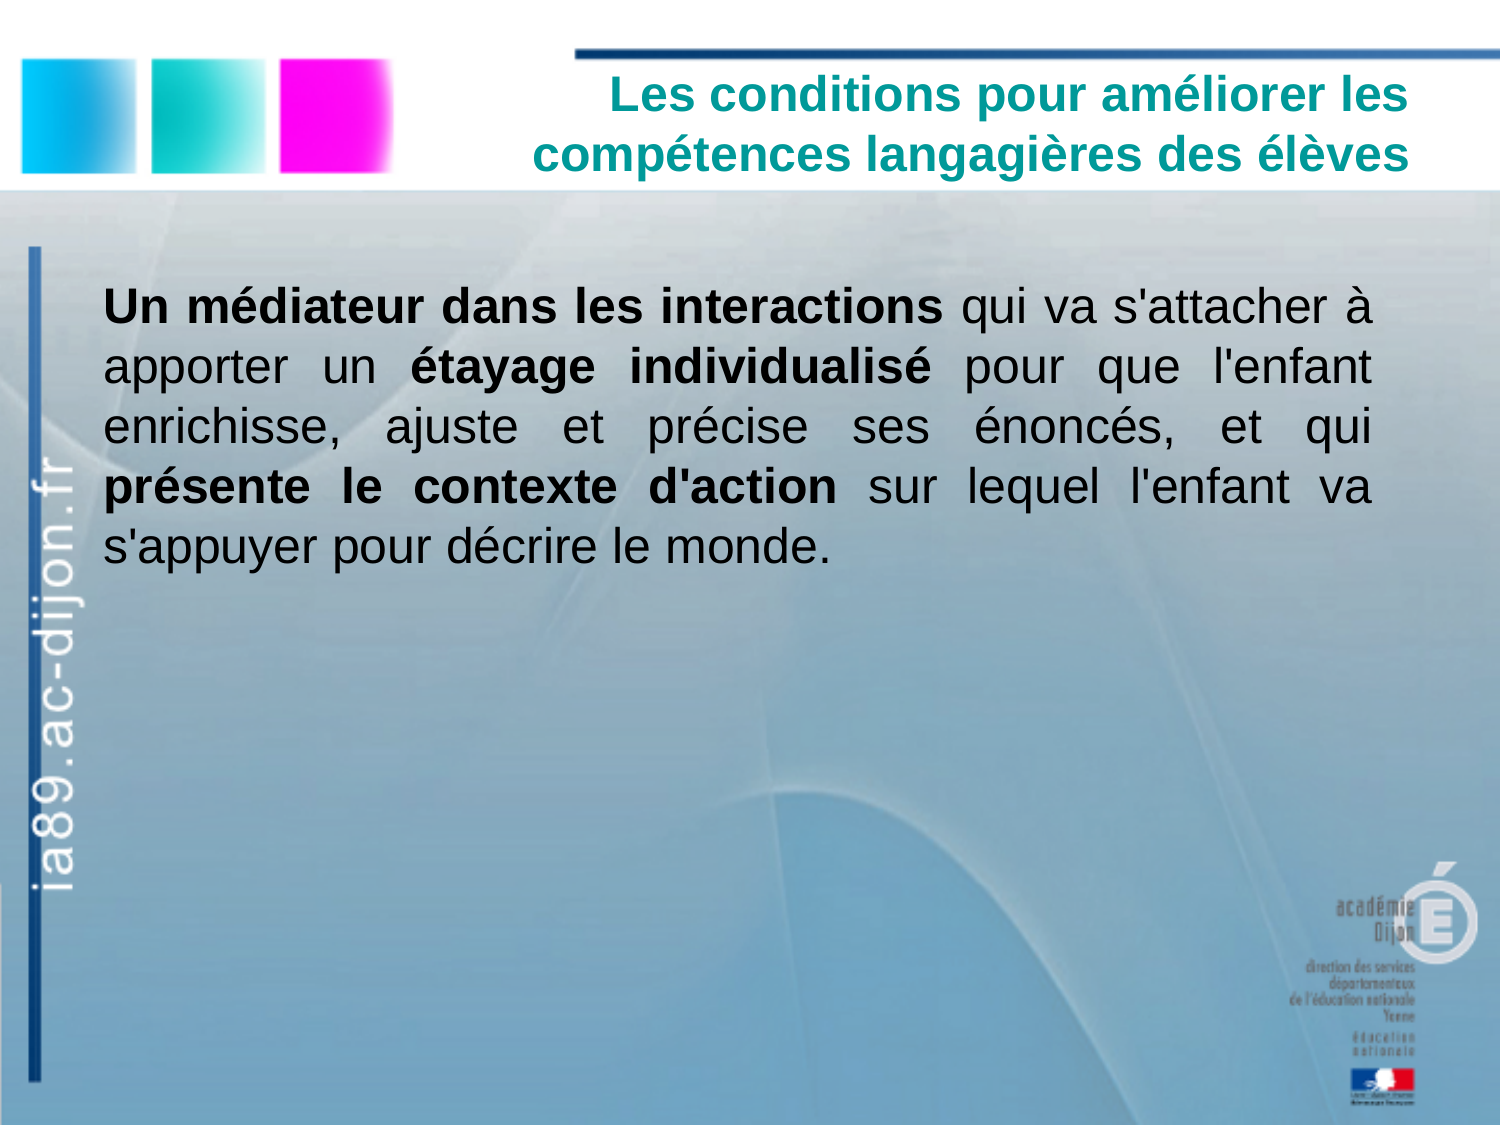

# Les conditions pour améliorer les compétences langagières des élèves
Un médiateur dans les interactions qui va s'attacher à apporter un étayage individualisé pour que l'enfant enrichisse, ajuste et précise ses énoncés, et qui présente le contexte d'action sur lequel l'enfant va s'appuyer pour décrire le monde.